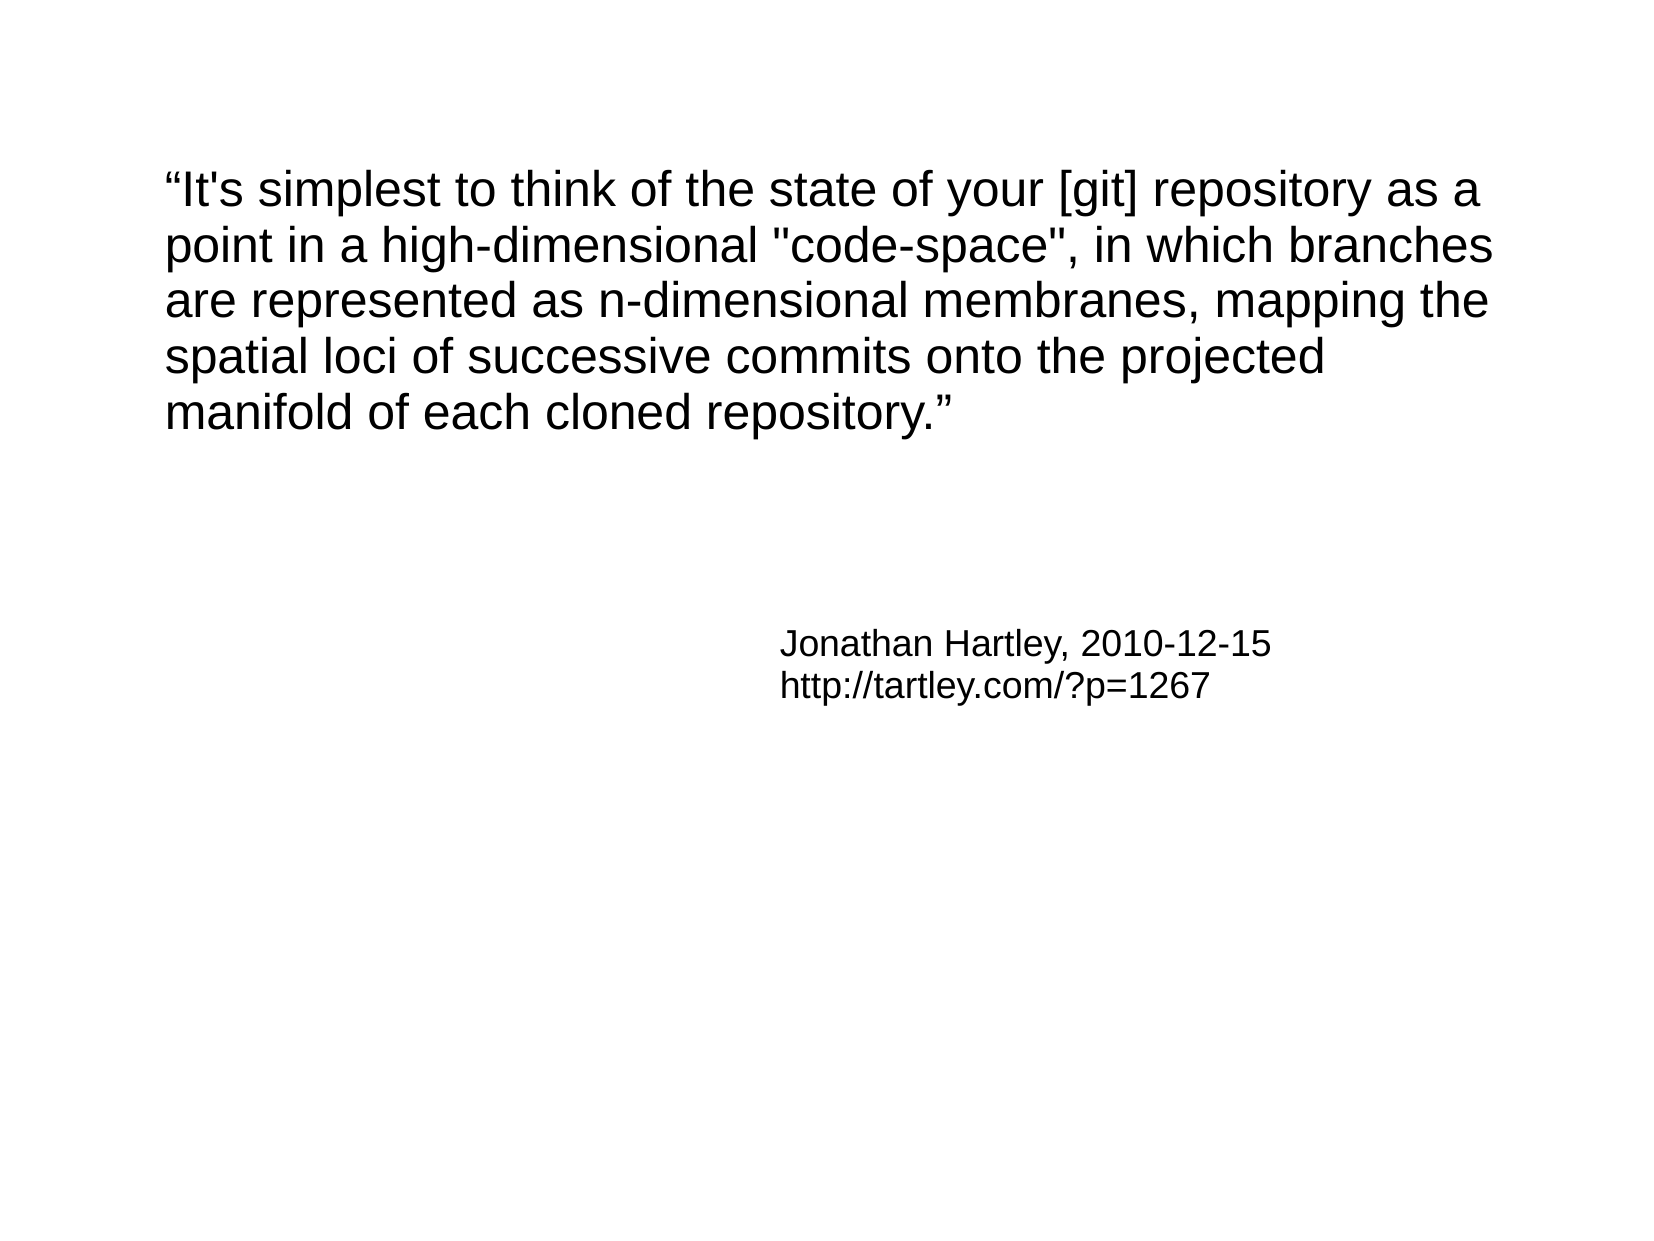

“It's simplest to think of the state of your [git] repository as a
point in a high-dimensional "code-space", in which branches
are represented as n-dimensional membranes, mapping the
spatial loci of successive commits onto the projected
manifold of each cloned repository.”
Jonathan Hartley, 2010-12-15
http://tartley.com/?p=1267